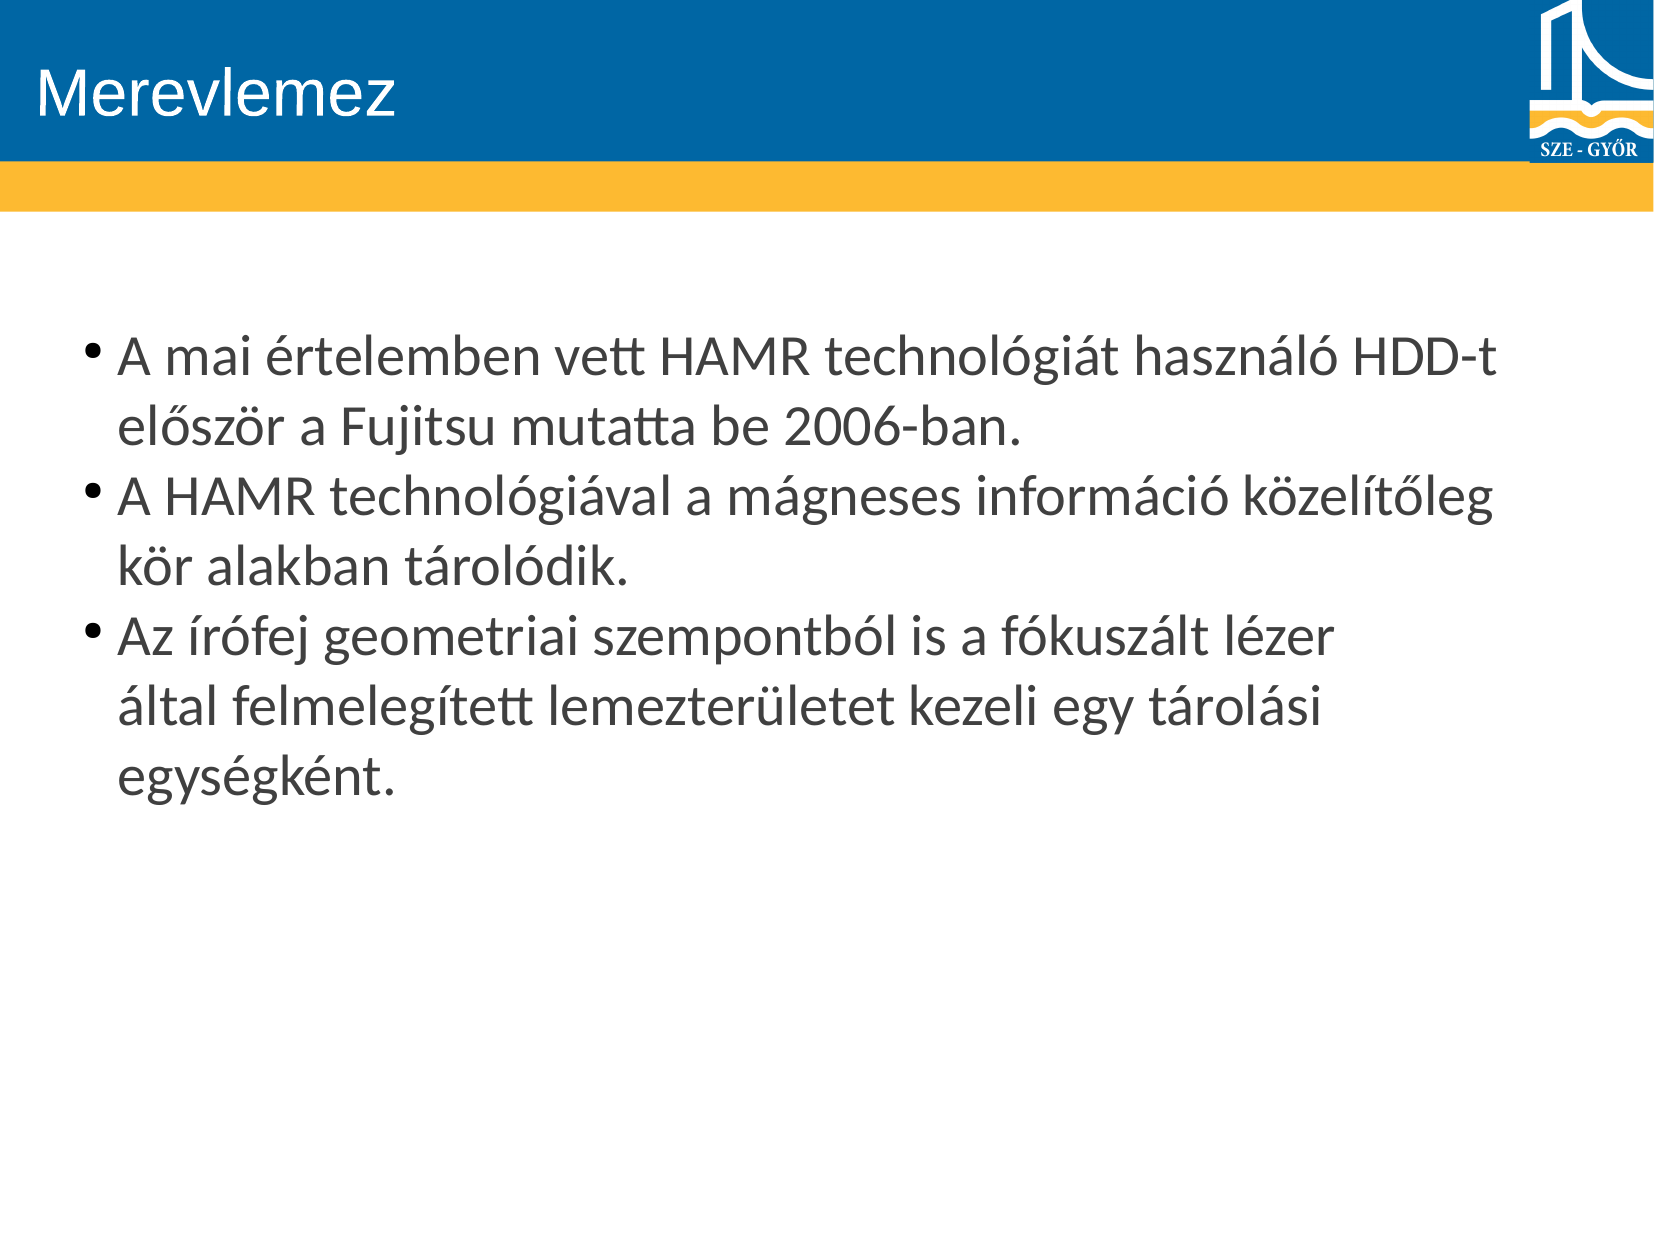

Merevlemez
A mai értelemben vett HAMR technológiát használó HDD-t először a Fujitsu mutatta be 2006-ban.
A HAMR technológiával a mágneses információ közelítőleg kör alakban tárolódik.
Az írófej geometriai szempontból is a fókuszált lézer
által felmelegített lemezterületet kezeli egy tárolási egységként.